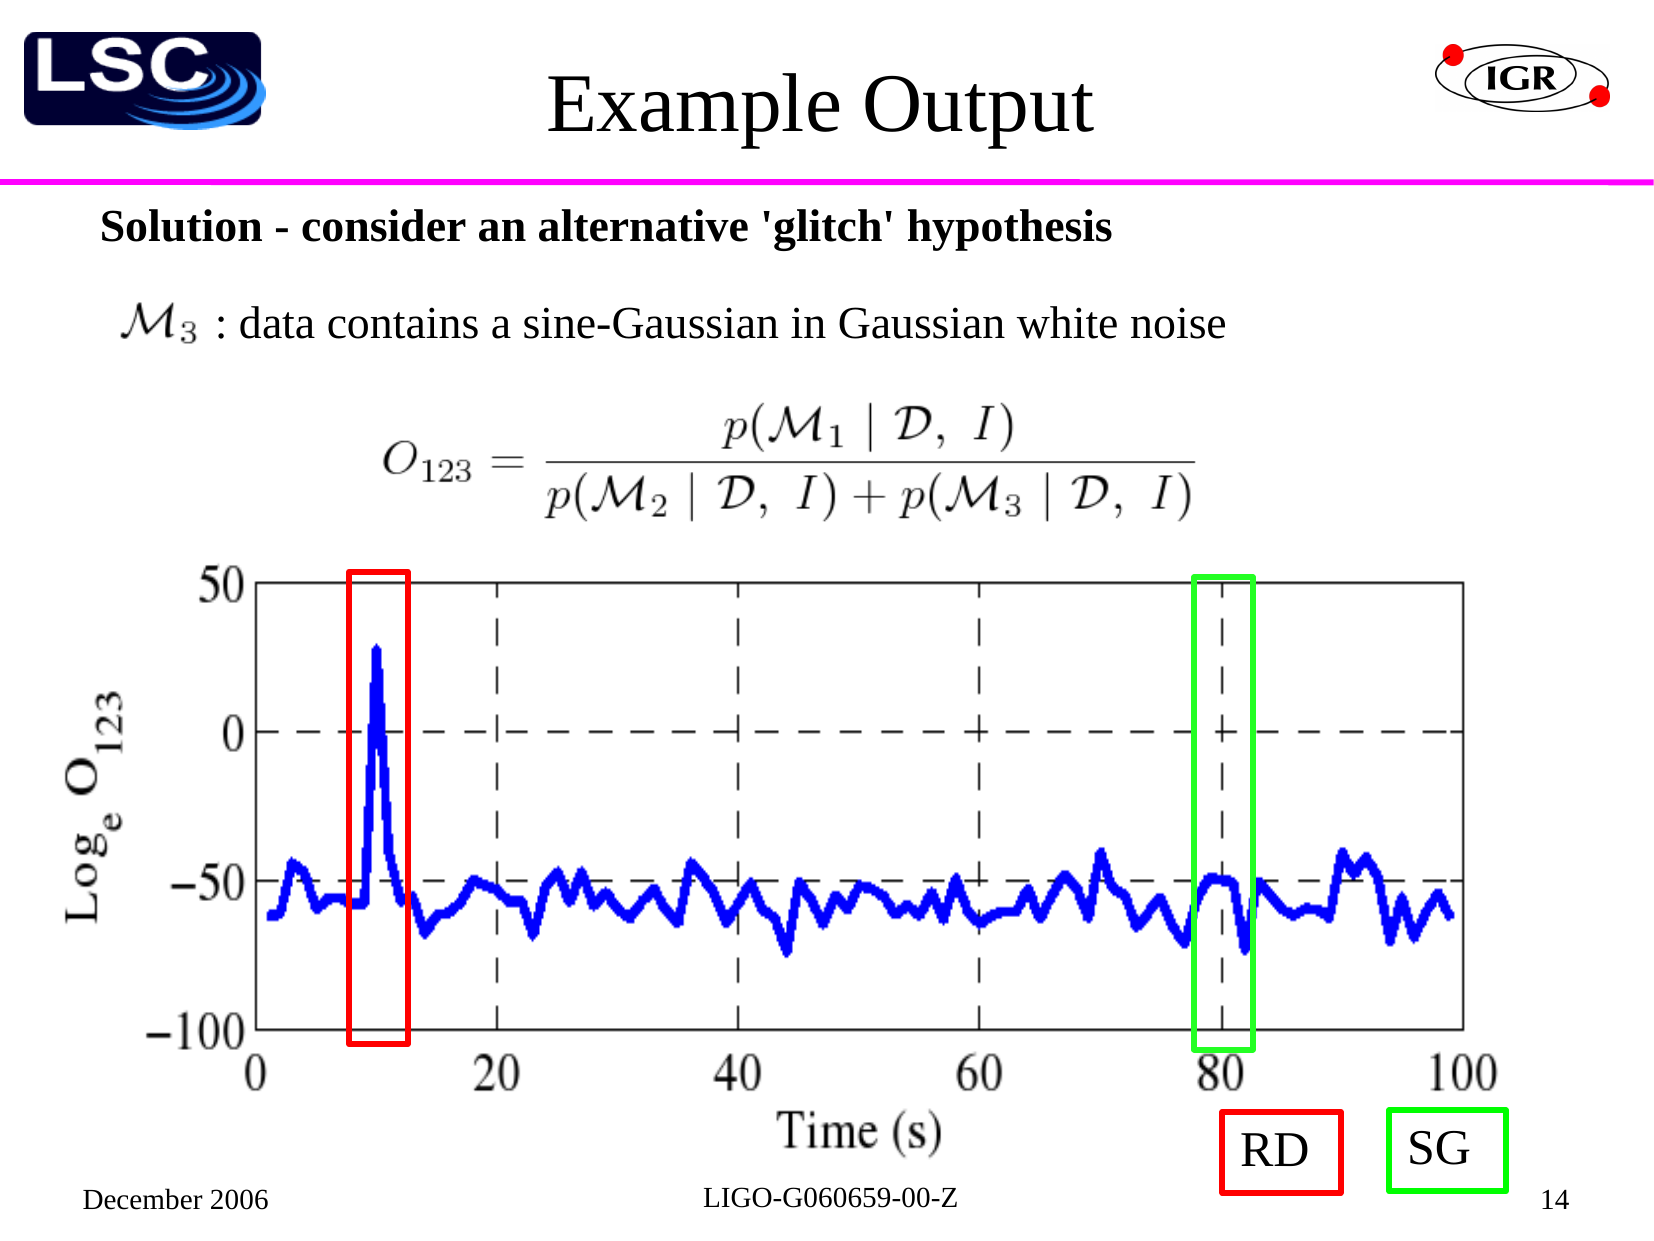

# Example Output
Solution - consider an alternative 'glitch' hypothesis
 : data contains a sine-Gaussian in Gaussian white noise
SG
RD
December 2006
14
LIGO-G060659-00-Z